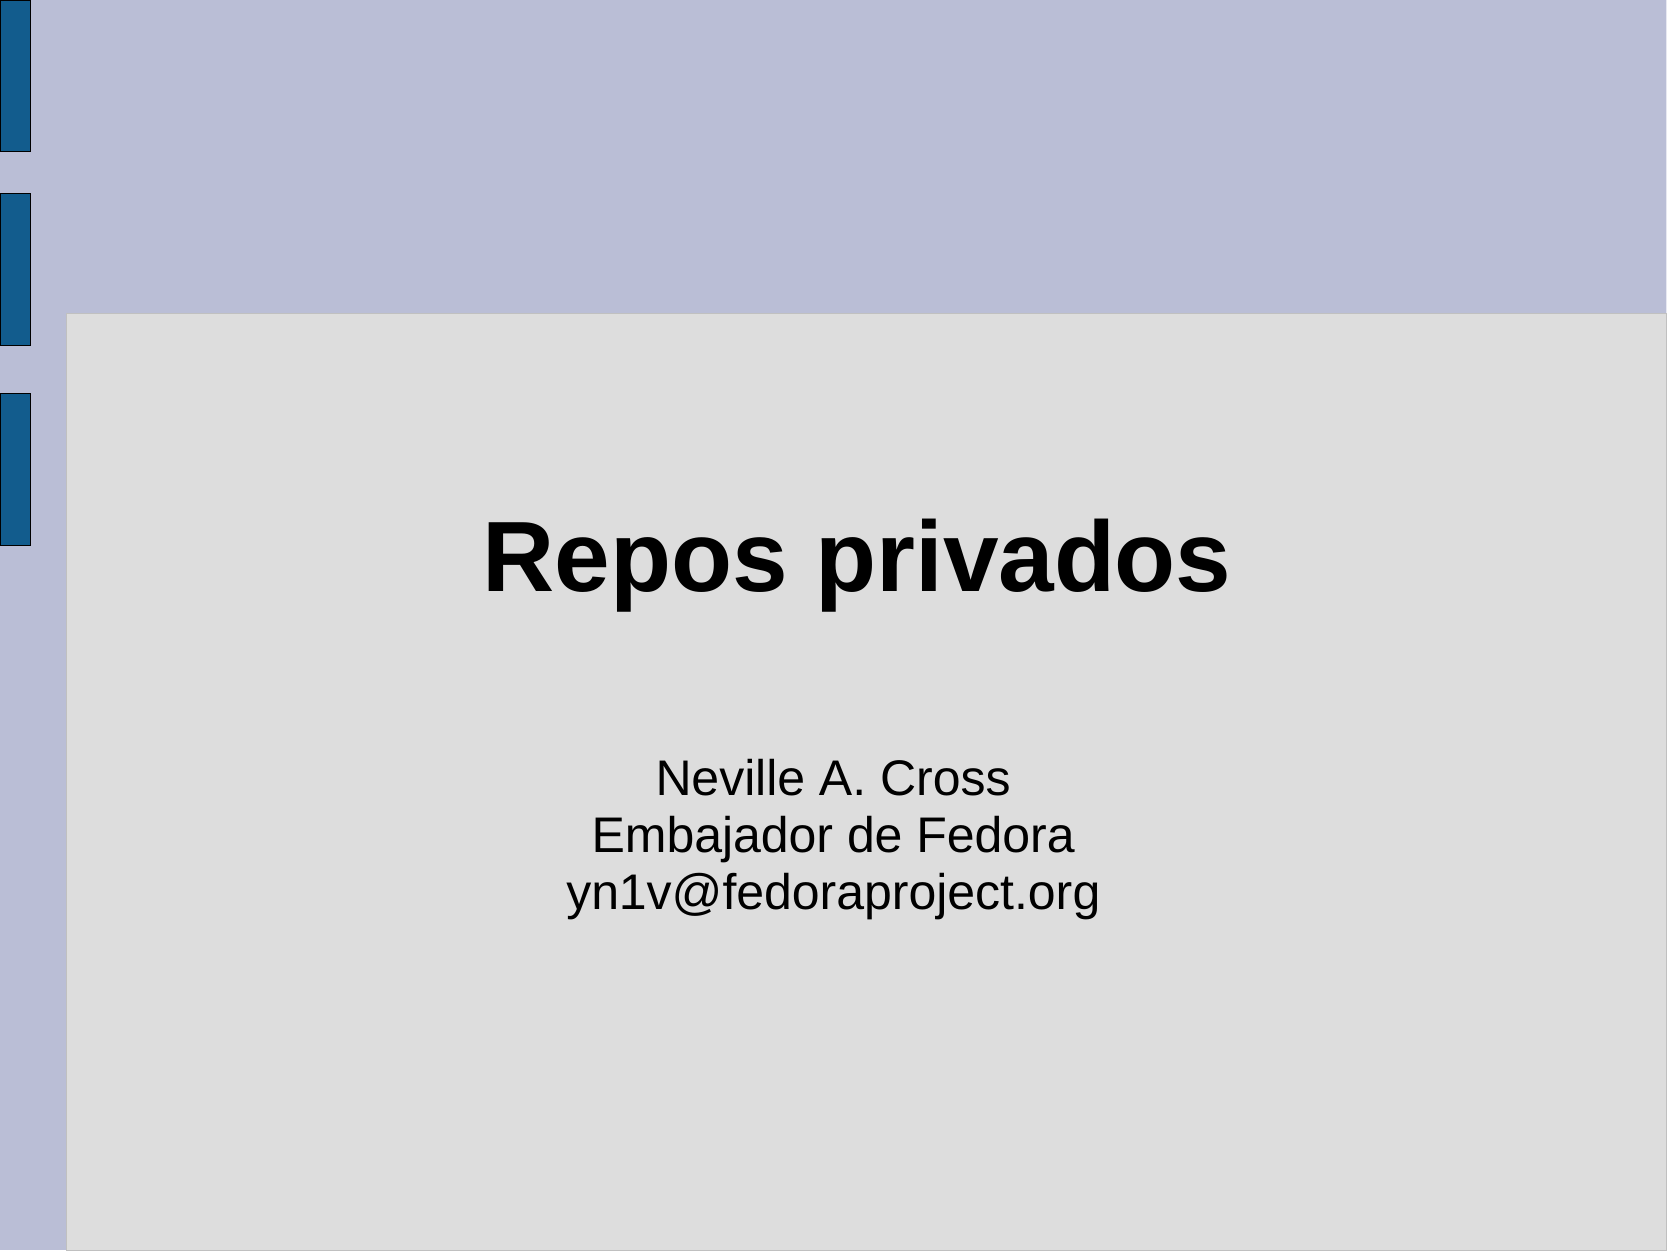

# Repos privados
Neville A. Cross
Embajador de Fedora
yn1v@fedoraproject.org